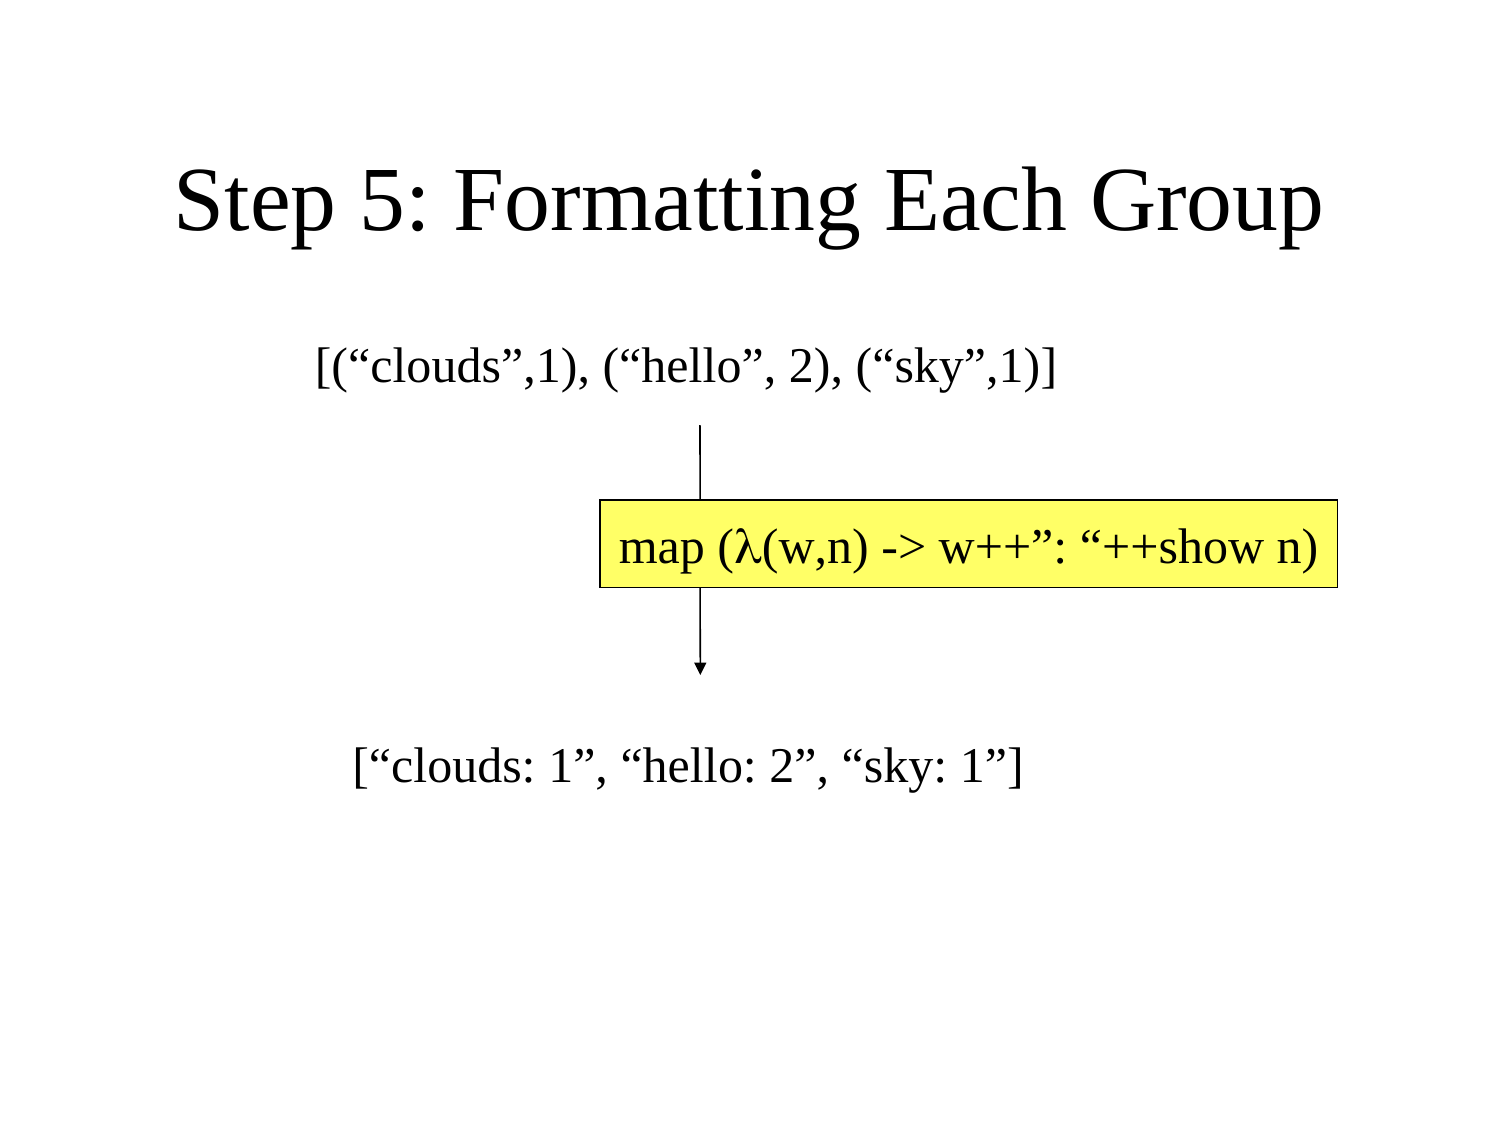

# Step 5: Formatting Each Group
[(“clouds”,1), (“hello”, 2), (“sky”,1)]
map ((w,n) -> w++”: “++show n)
[“clouds: 1”, “hello: 2”, “sky: 1”]